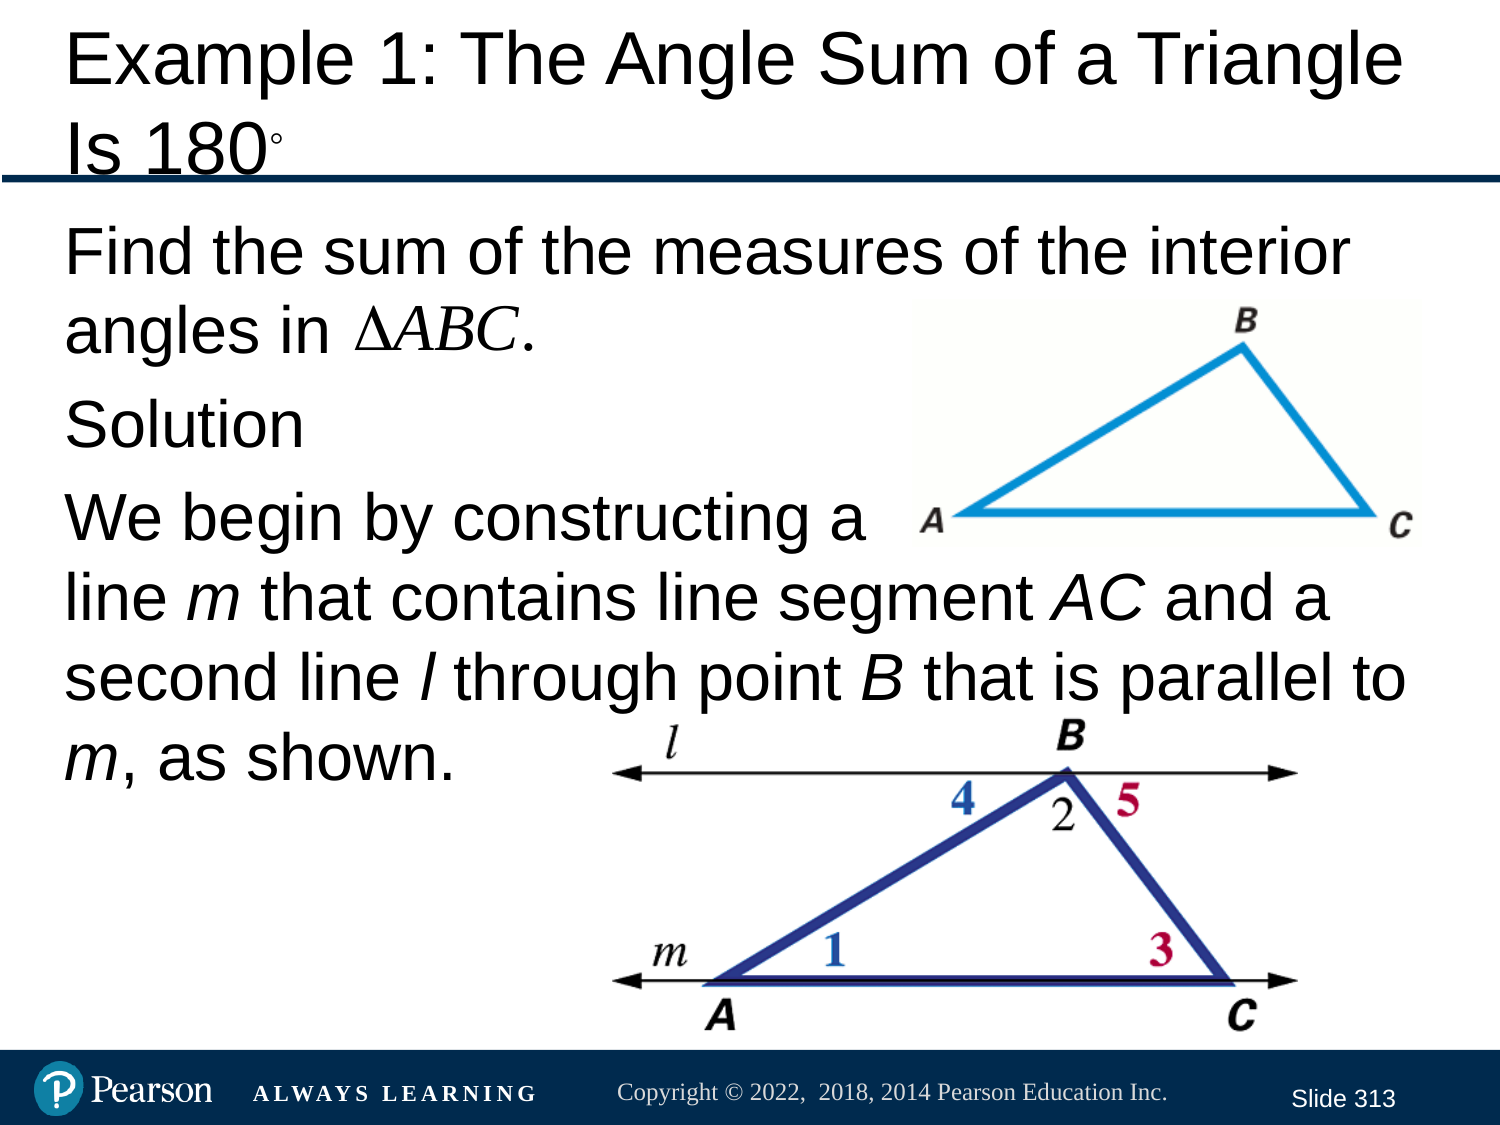

# Example 1: The Angle Sum of a Triangle Is 180◦
Find the sum of the measures of the interior angles in
Solution
We begin by constructing a
line m that contains line segment AC and a second line l through point B that is parallel to m, as shown.